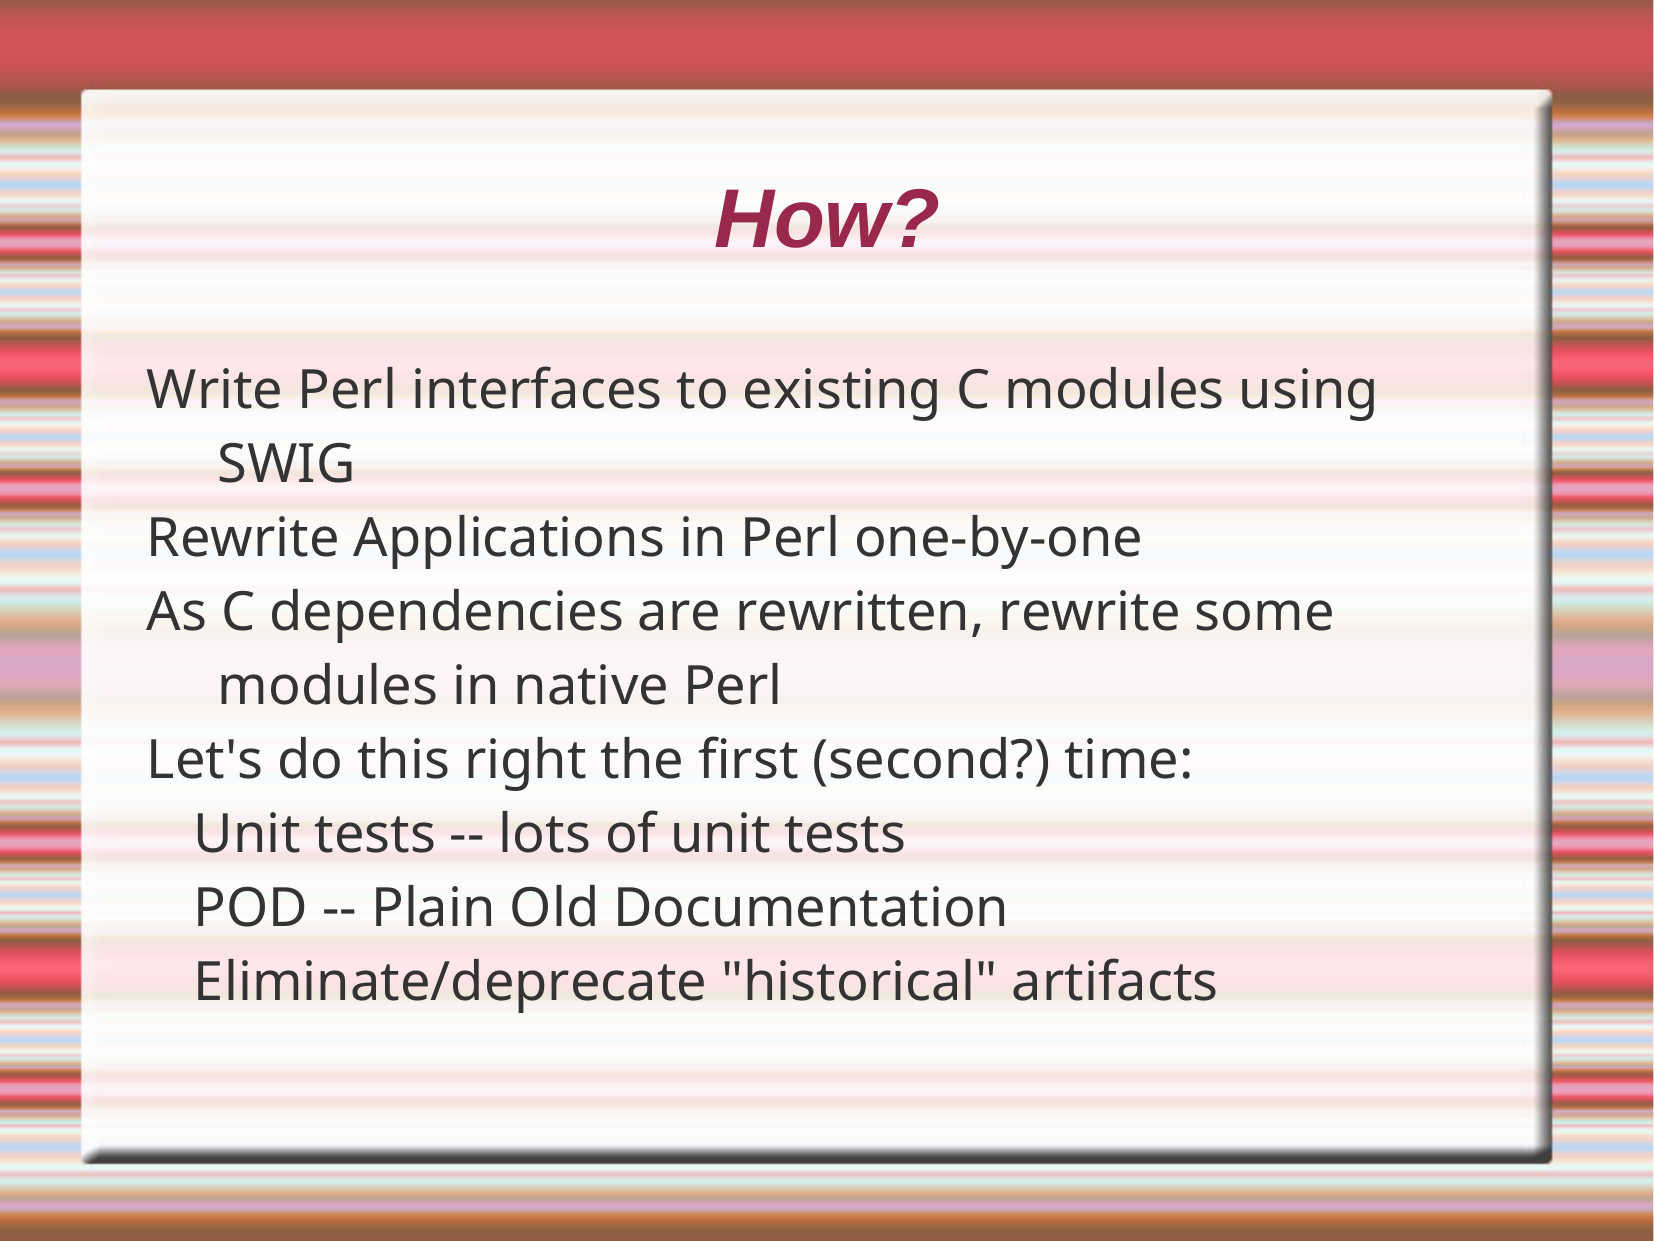

# How?
Write Perl interfaces to existing C modules using SWIG
Rewrite Applications in Perl one-by-one
As C dependencies are rewritten, rewrite some modules in native Perl
Let's do this right the first (second?) time:
Unit tests -- lots of unit tests
POD -- Plain Old Documentation
Eliminate/deprecate "historical" artifacts